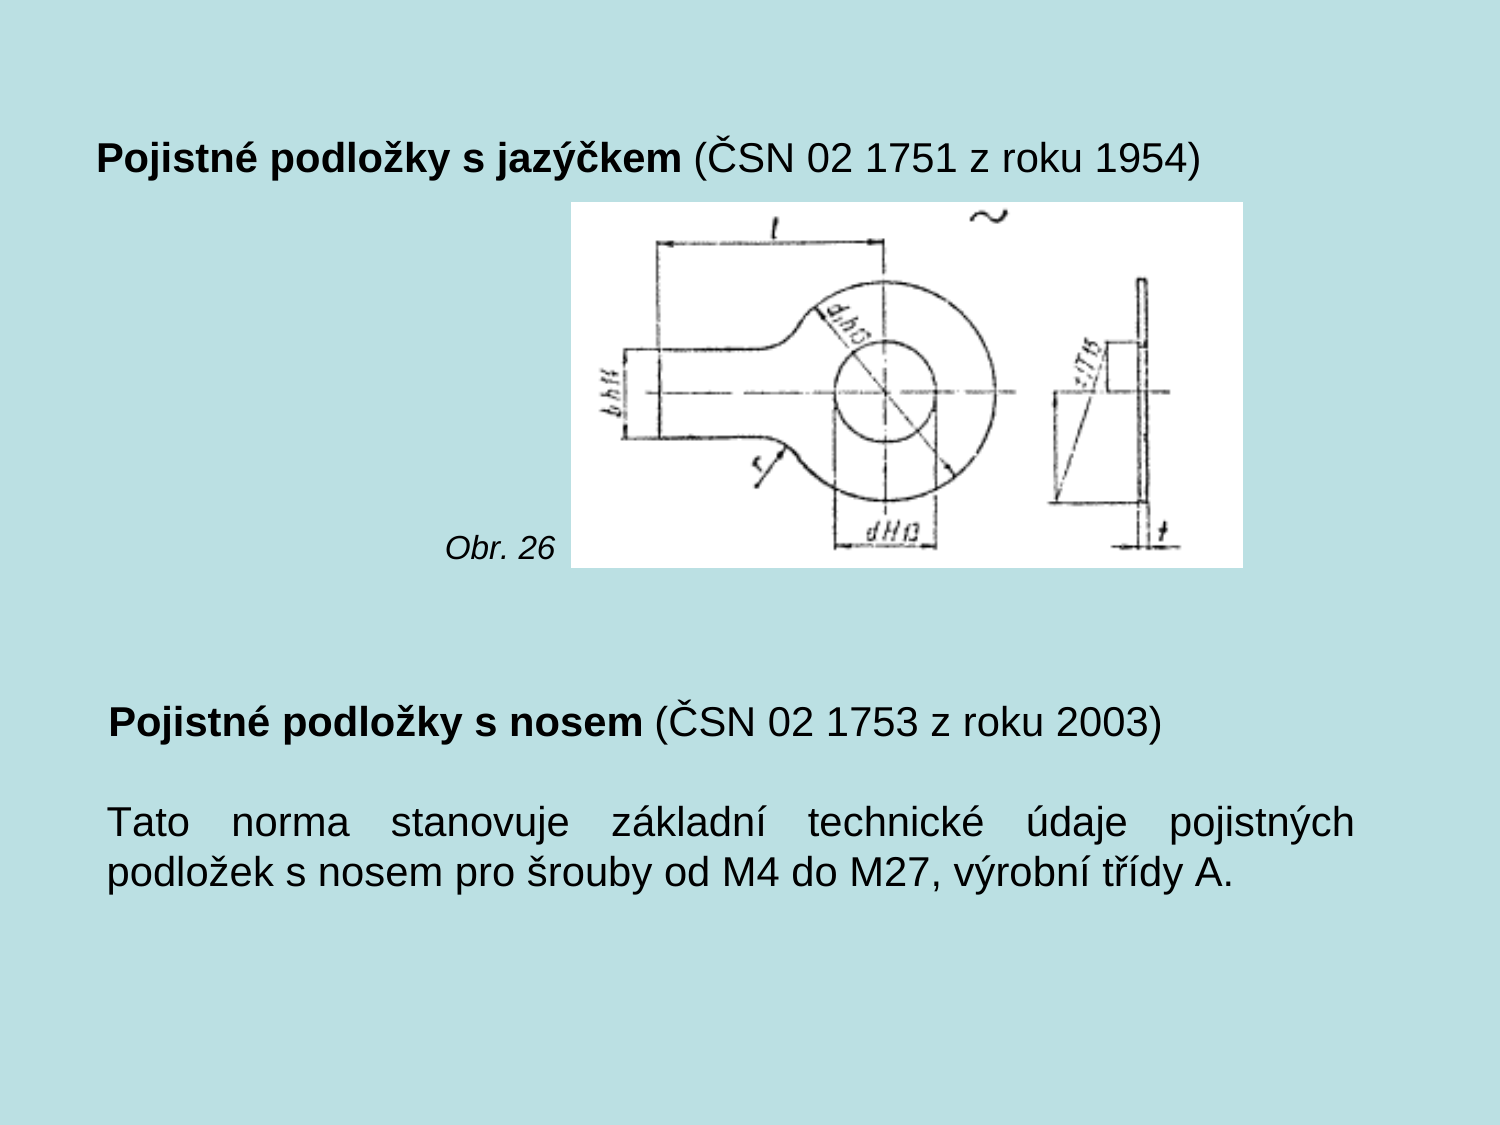

Pojistné podložky s jazýčkem (ČSN 02 1751 z roku 1954)
Obr. 26
Pojistné podložky s nosem (ČSN 02 1753 z roku 2003)
Tato norma stanovuje základní technické údaje pojistných podložek s nosem pro šrouby od M4 do M27, výrobní třídy A.